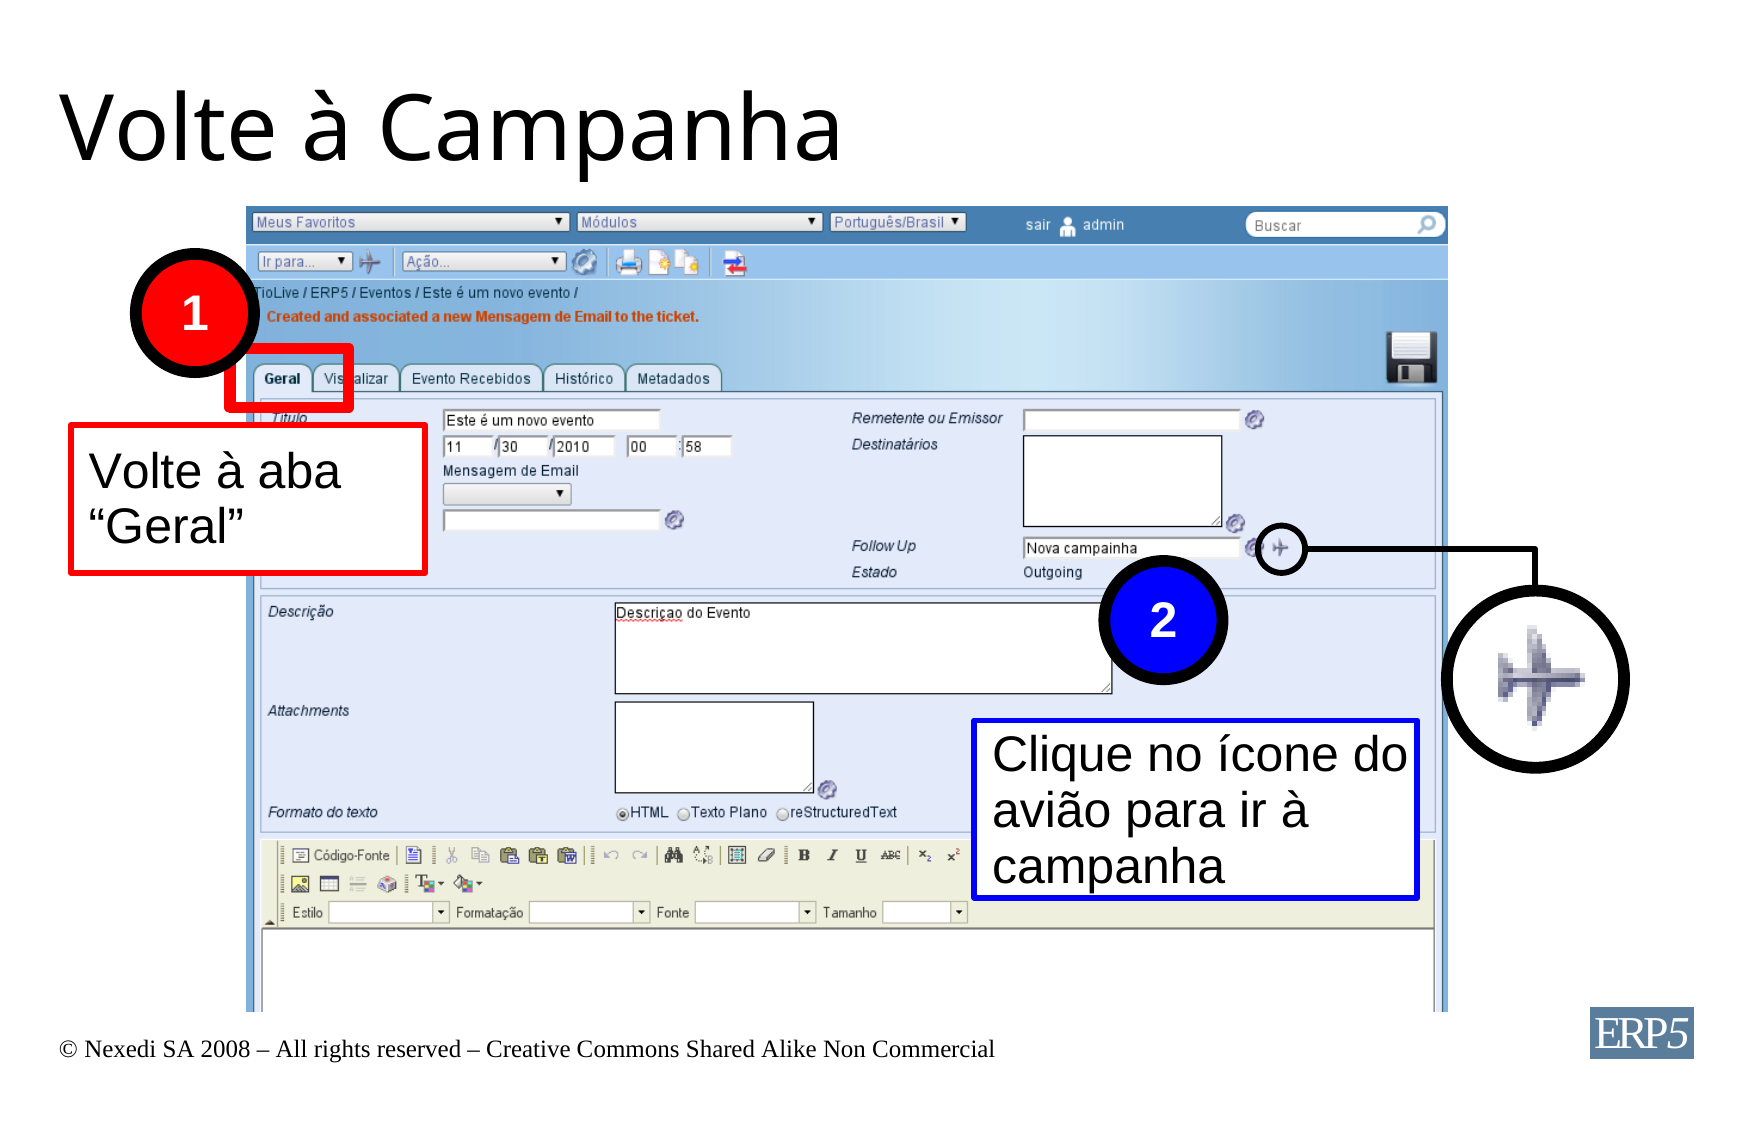

# Volte à Campanha
1
Volte à aba “Geral”
2
Clique no ícone do avião para ir à campanha